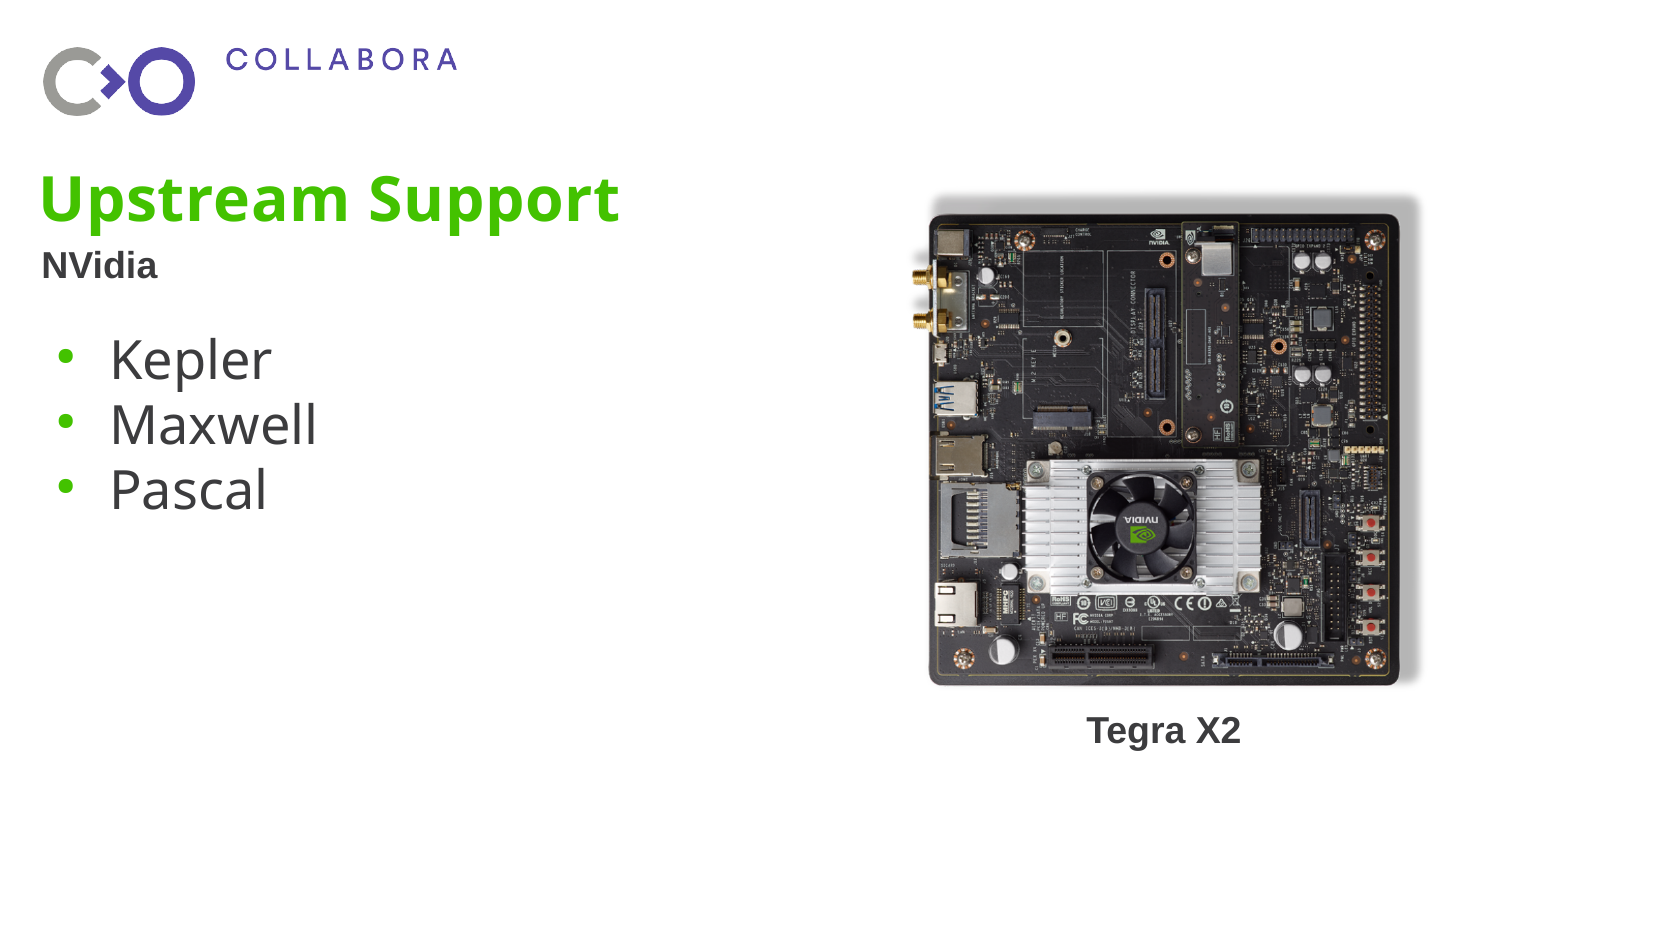

# Upstream Support
NVidia
Kepler
Maxwell
Pascal
Tegra X2